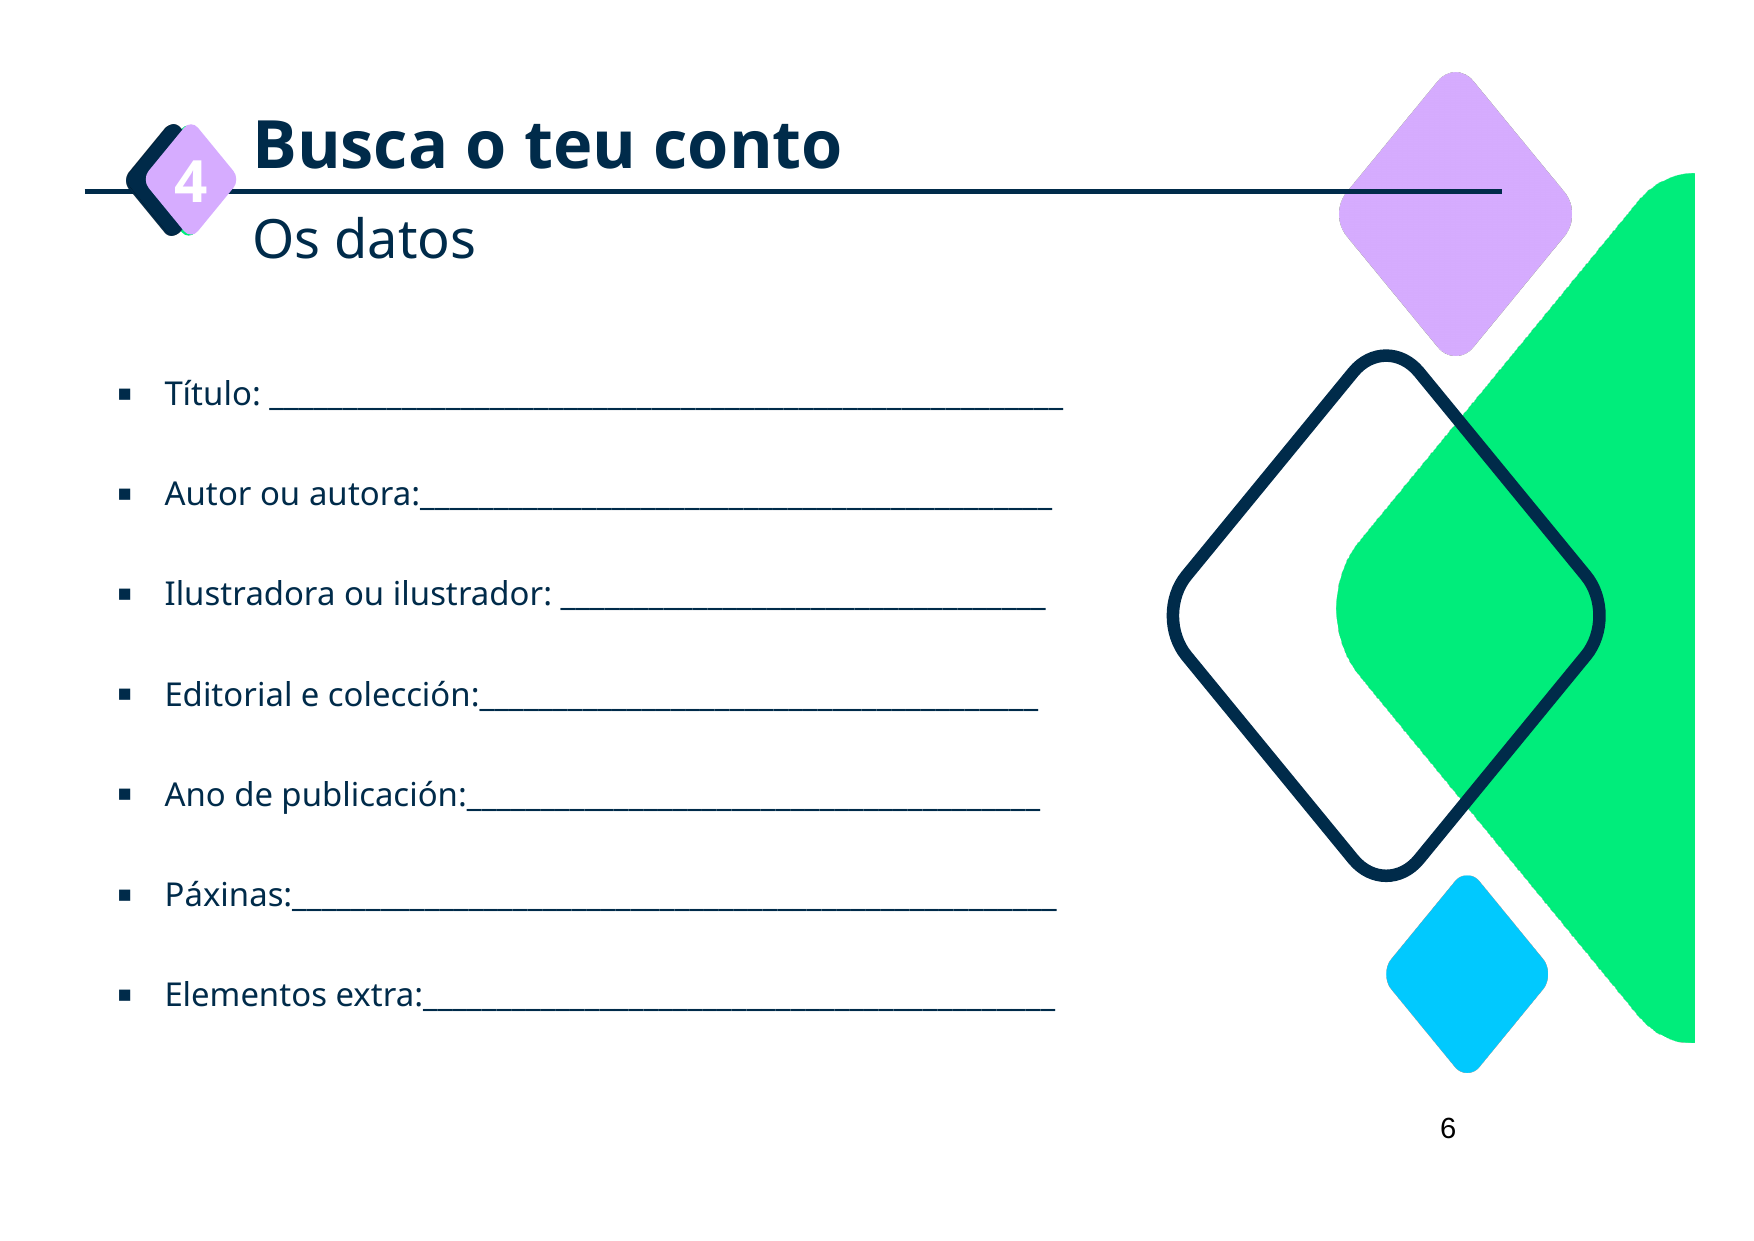

# Busca o teu conto
4
Os datos
Título: ______________________________________________________
Autor ou autora:___________________________________________
Ilustradora ou ilustrador: _________________________________
Editorial e colección:______________________________________
Ano de publicación:_______________________________________
Páxinas:____________________________________________________
Elementos extra:___________________________________________